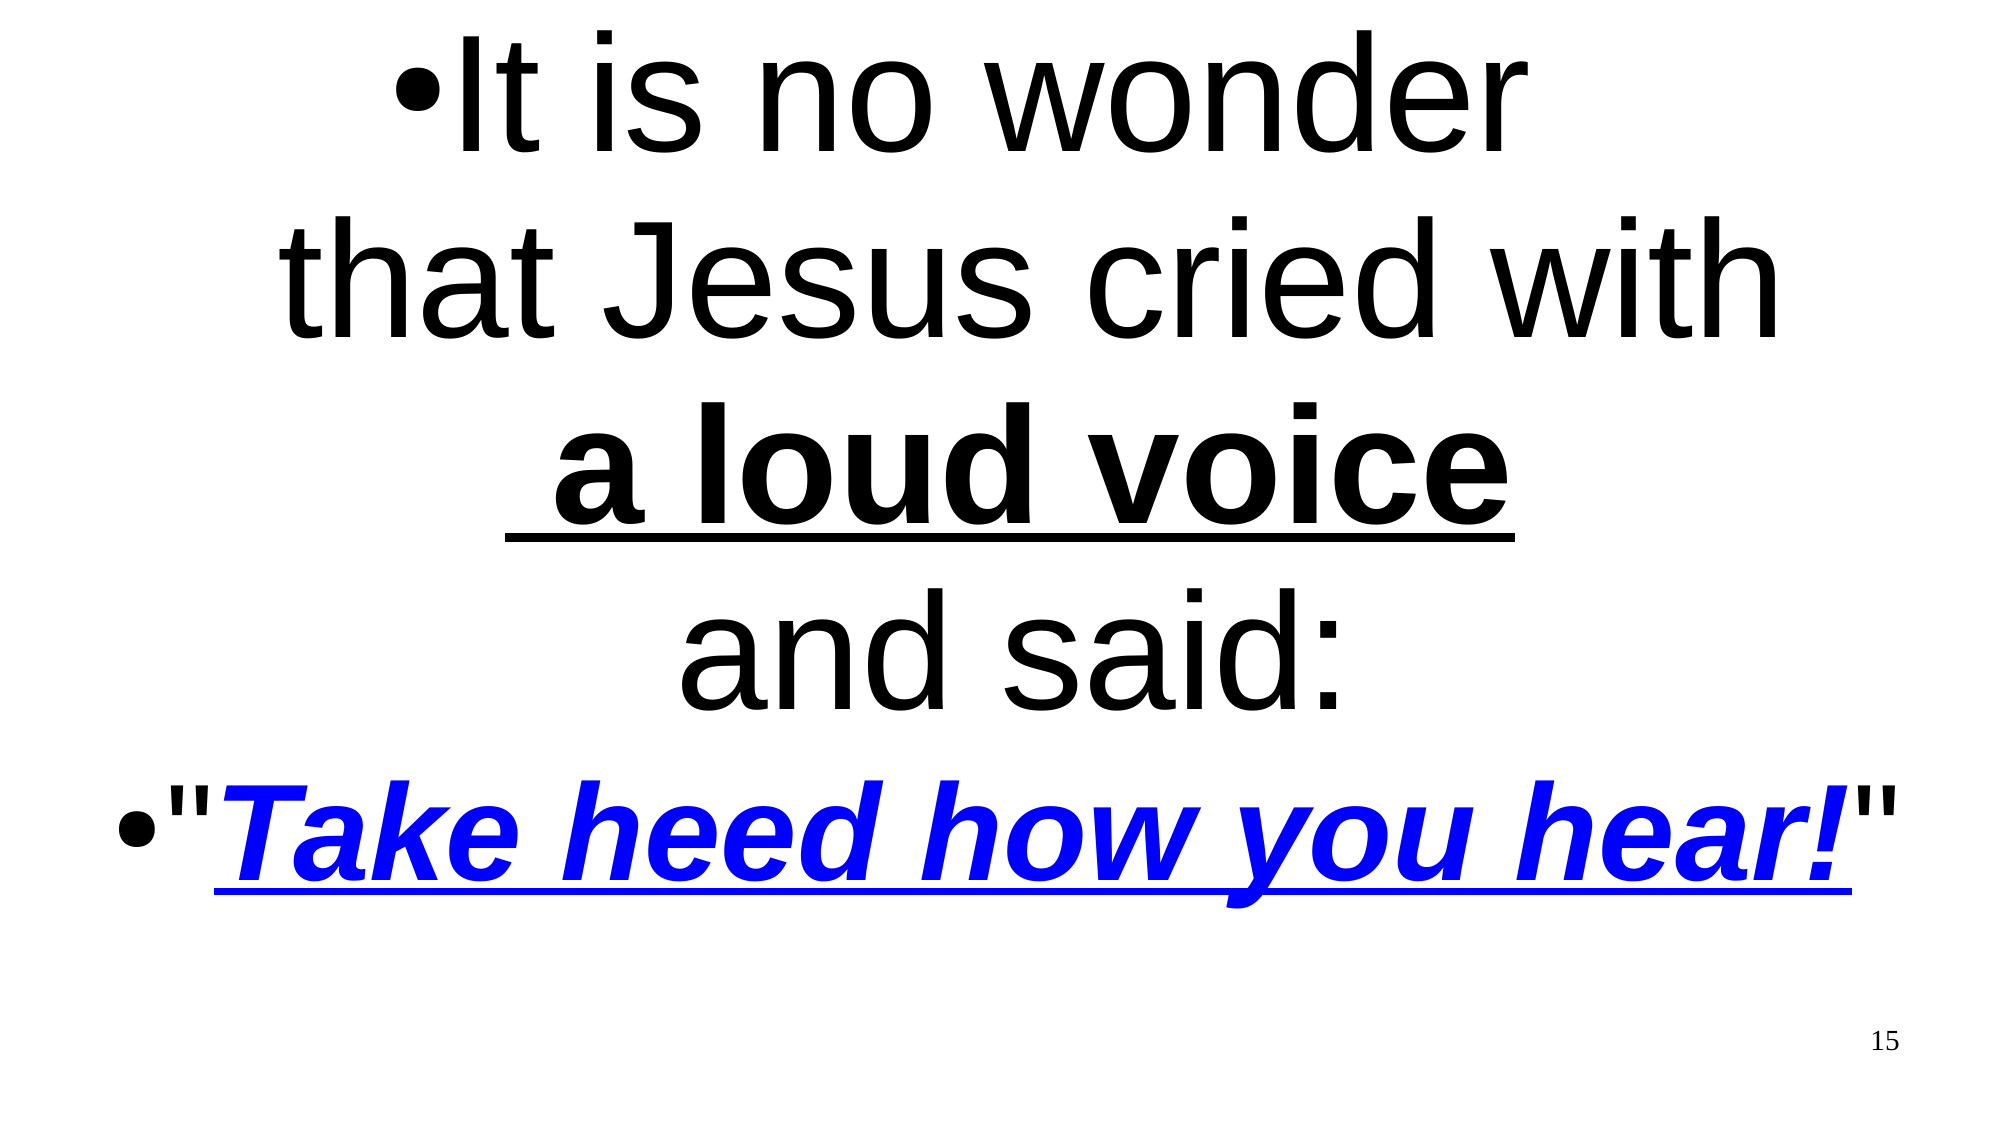

# It is no wonder that Jesus cried with a loud voice and said:
"Take heed how you hear!"
15